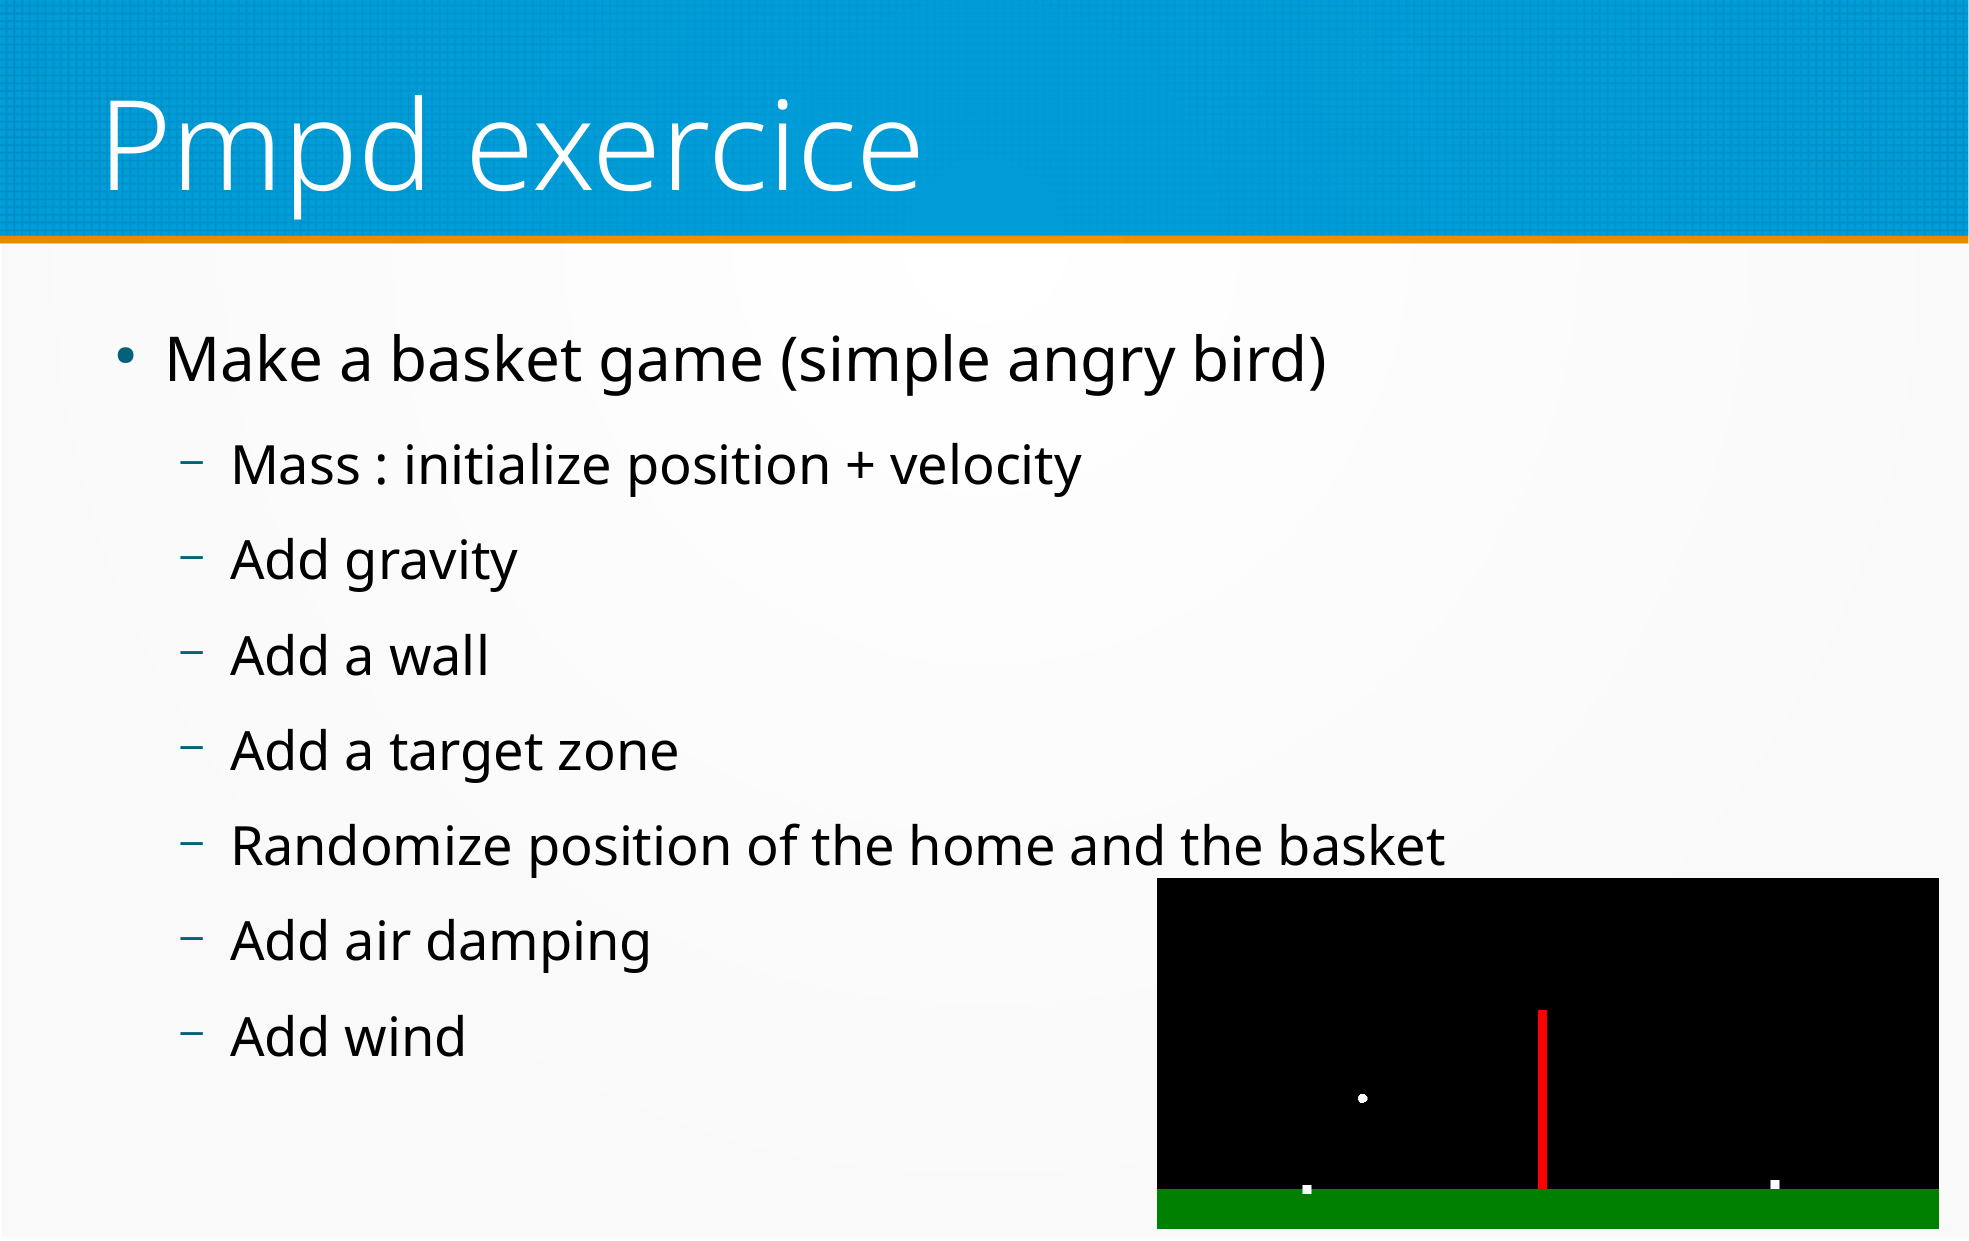

# Pmpd exercice
Make a basket game (simple angry bird)
Mass : initialize position + velocity
Add gravity
Add a wall
Add a target zone
Randomize position of the home and the basket
Add air damping
Add wind